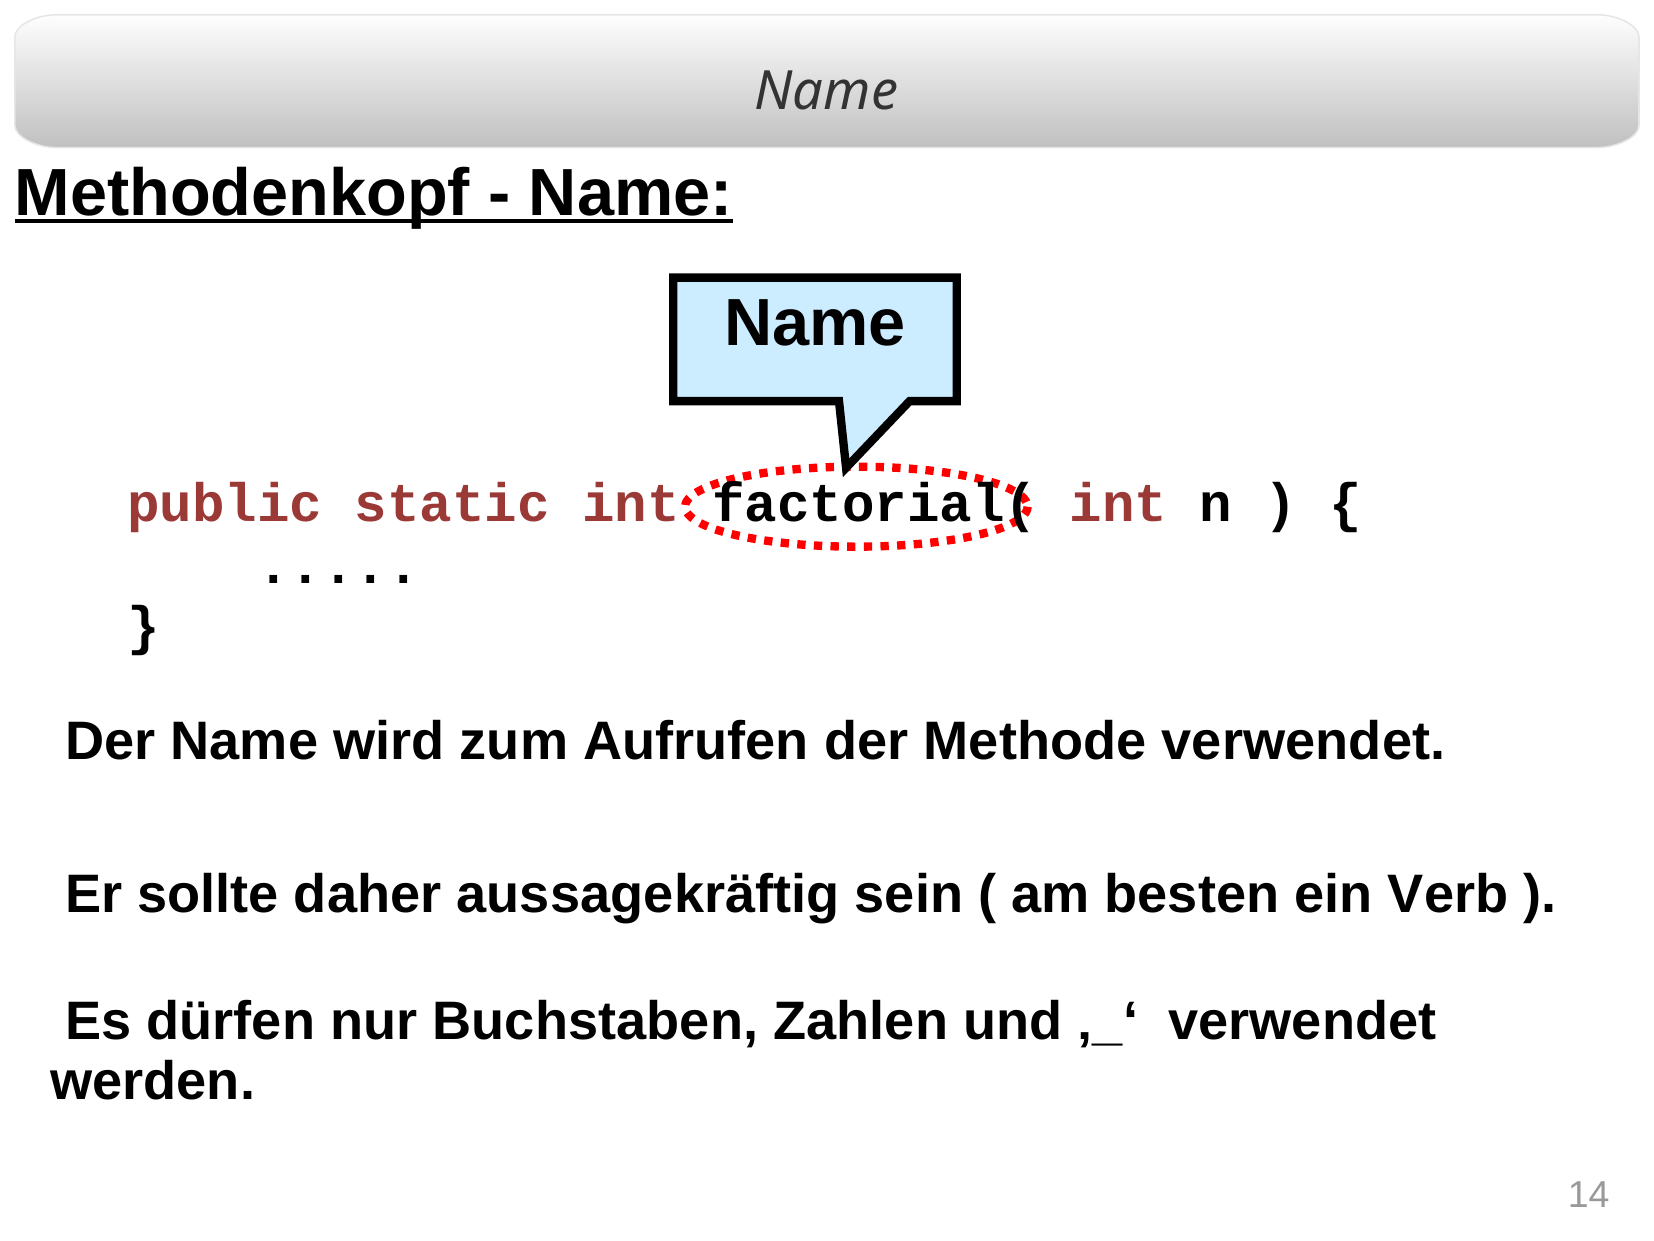

# Name
Methodenkopf - Name:
Name
public static int factorial( int n ) {
 .....
}
 Der Name wird zum Aufrufen der Methode verwendet.
 Er sollte daher aussagekräftig sein ( am besten ein Verb ).
 Es dürfen nur Buchstaben, Zahlen und ‚_‘ verwendet werden.